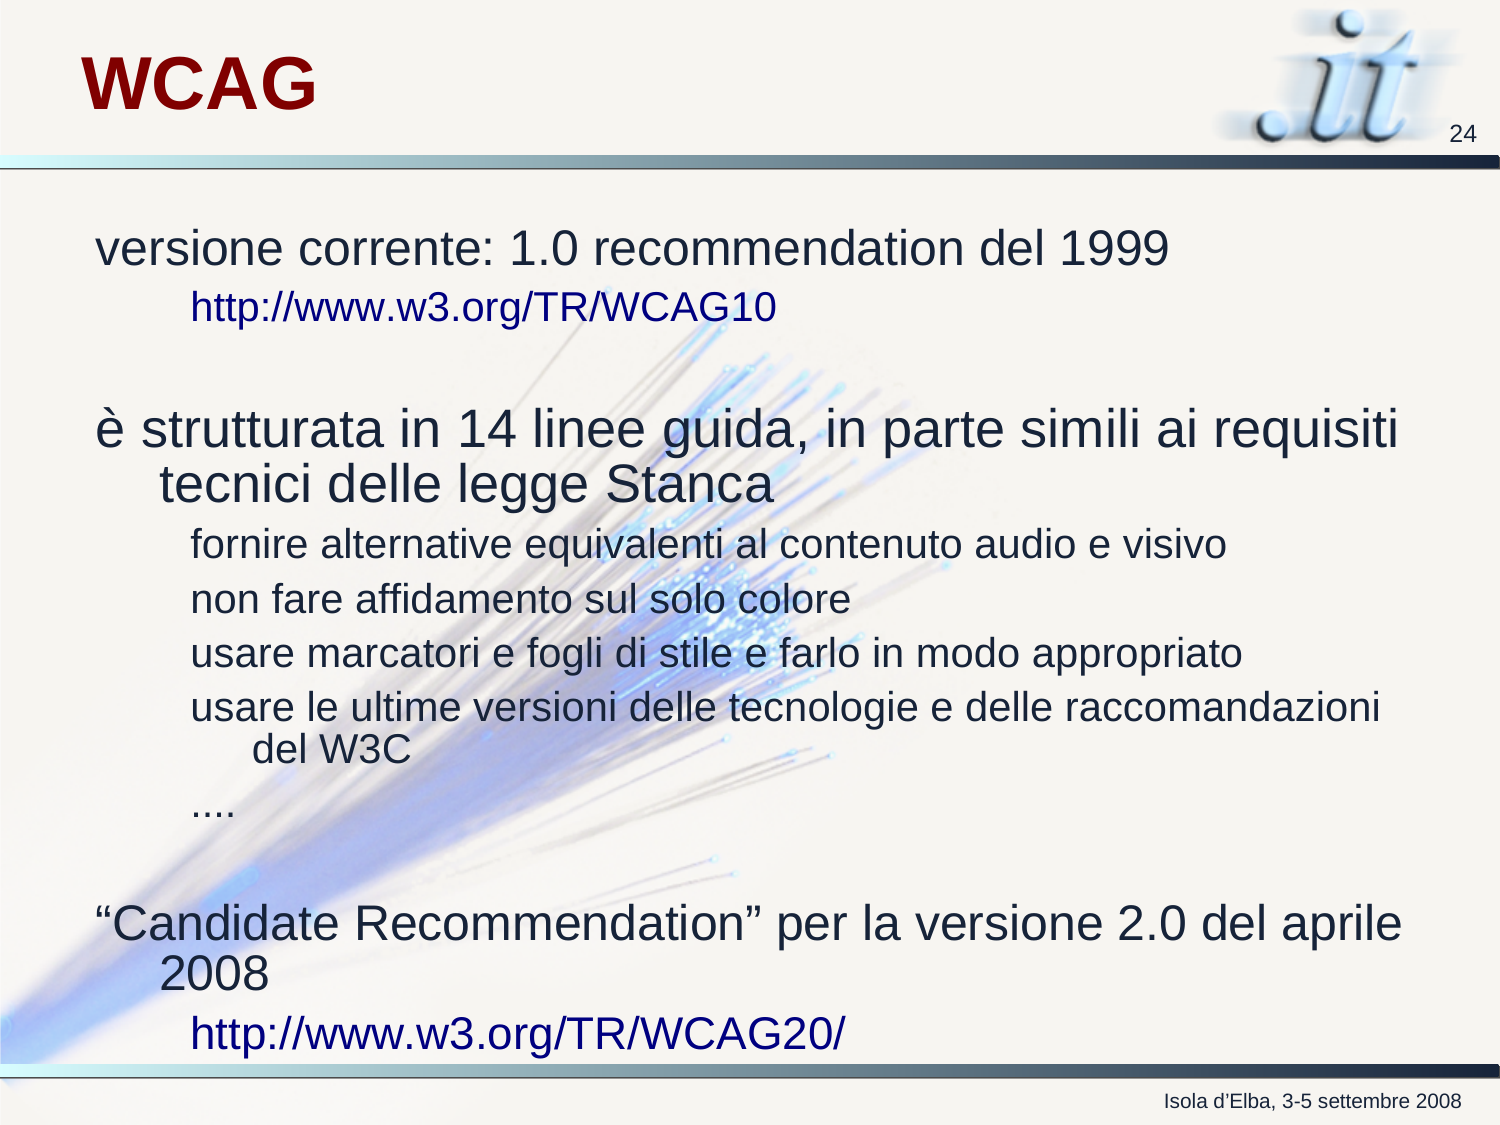

# WCAG
versione corrente: 1.0 recommendation del 1999
http://www.w3.org/TR/WCAG10
è strutturata in 14 linee guida, in parte simili ai requisiti tecnici delle legge Stanca
fornire alternative equivalenti al contenuto audio e visivo
non fare affidamento sul solo colore
usare marcatori e fogli di stile e farlo in modo appropriato
usare le ultime versioni delle tecnologie e delle raccomandazioni del W3C
....
“Candidate Recommendation” per la versione 2.0 del aprile 2008
http://www.w3.org/TR/WCAG20/